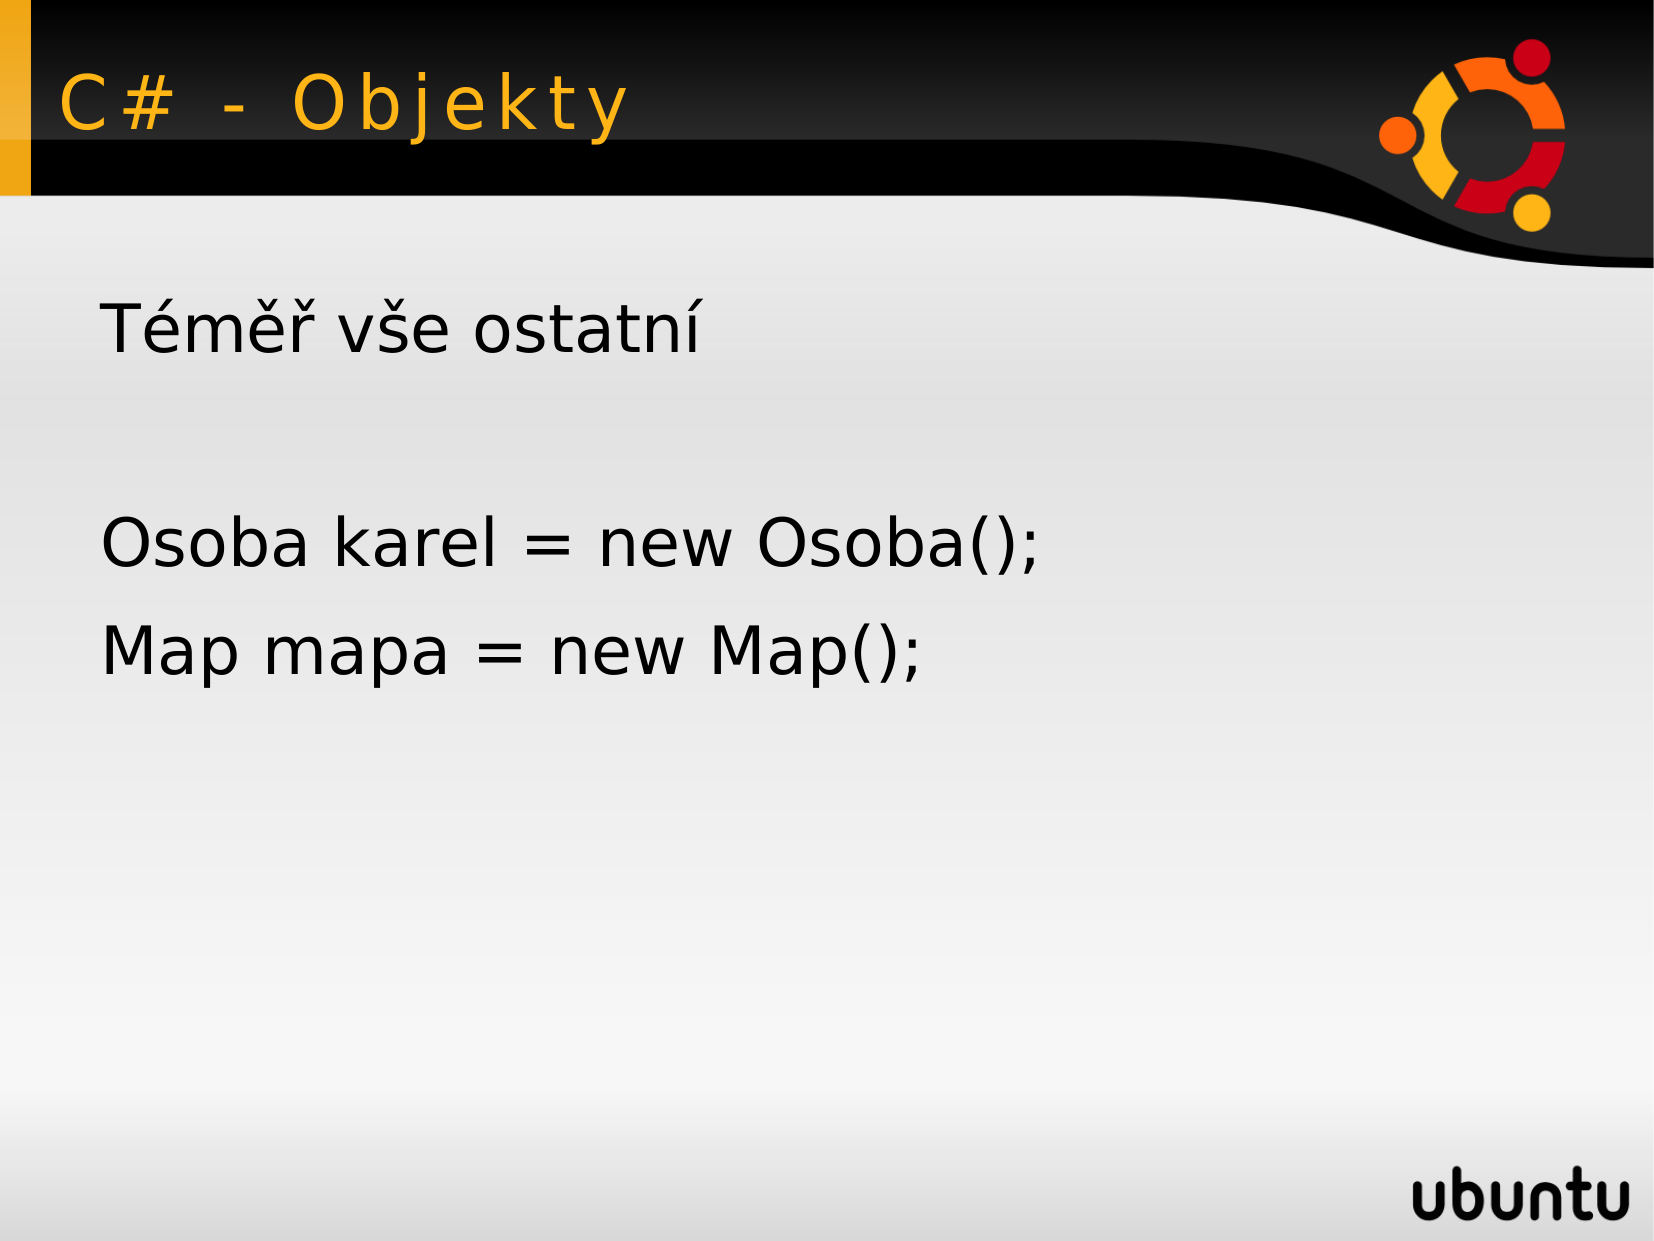

# C# - Objekty
Téměř vše ostatní
Osoba karel = new Osoba();
Map mapa = new Map();